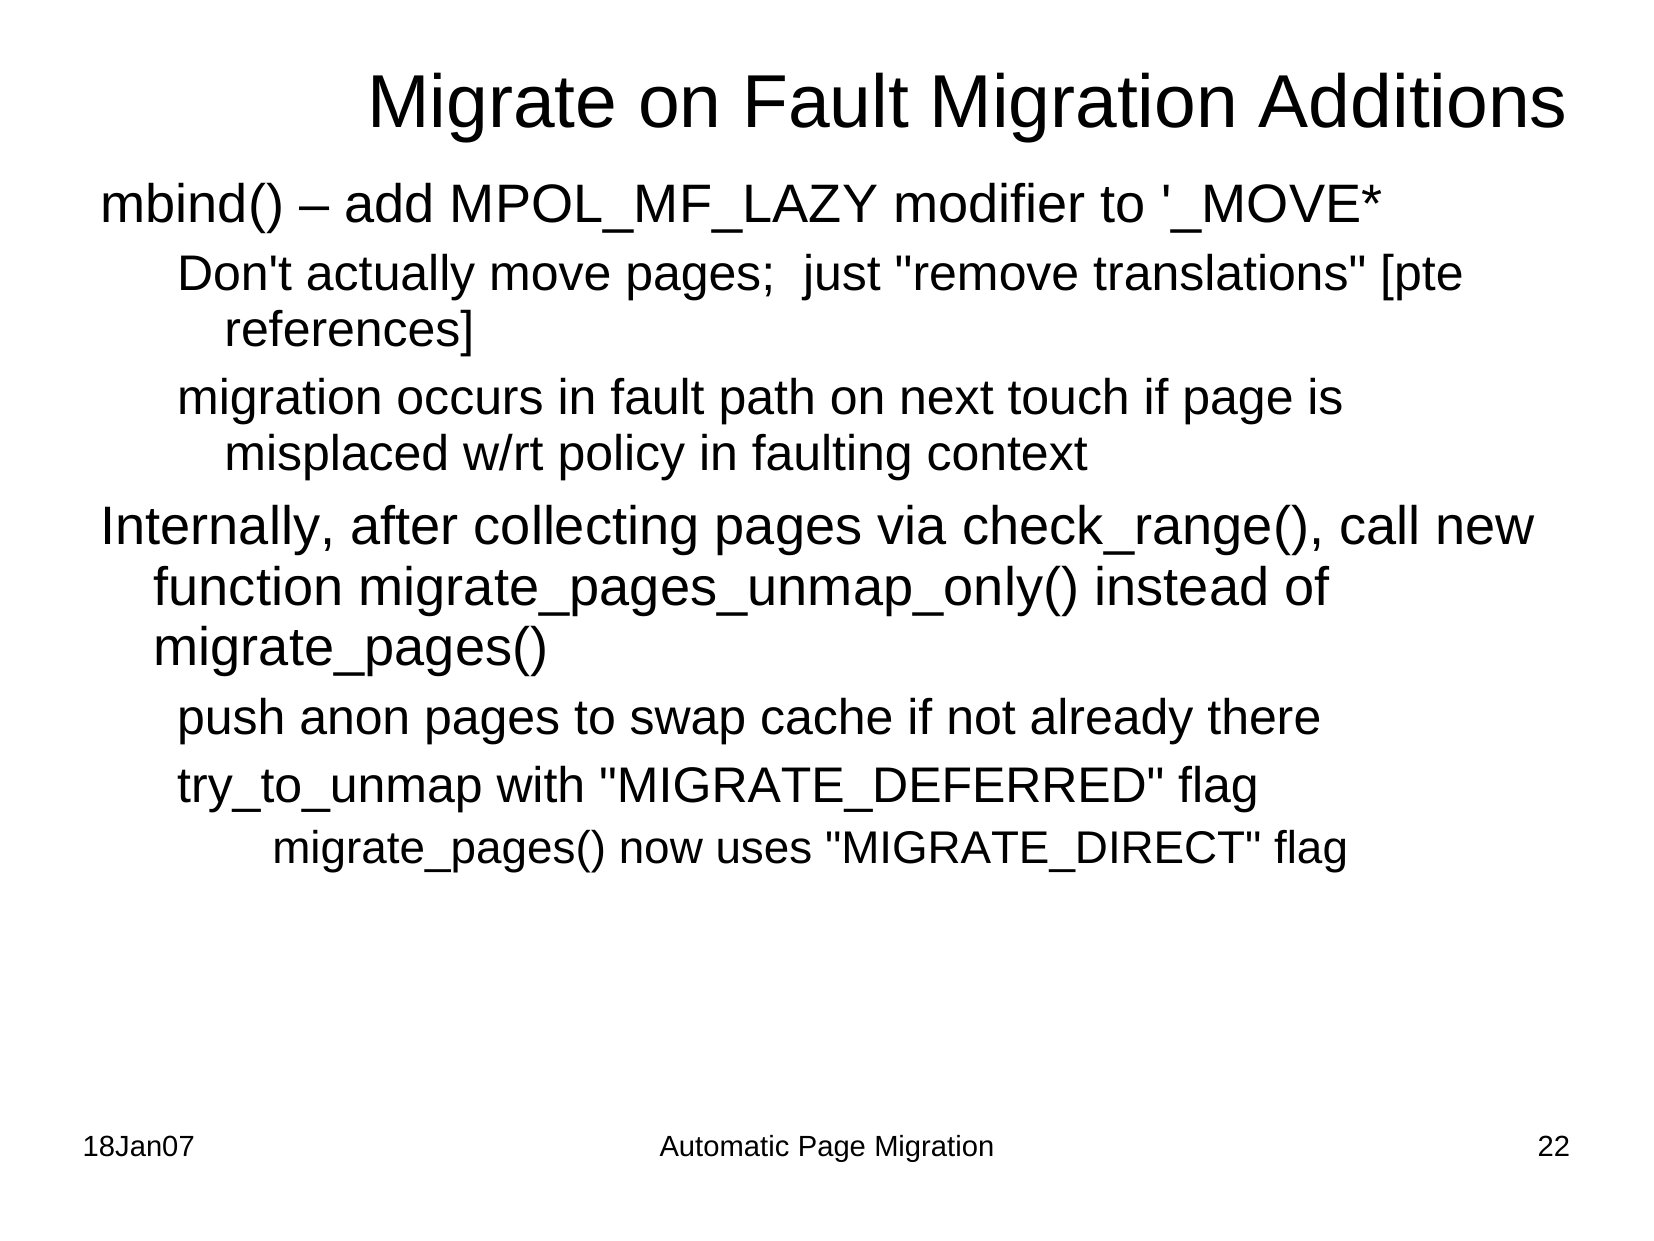

# Migrate on Fault Migration Additions
mbind() – add MPOL_MF_LAZY modifier to '_MOVE*
Don't actually move pages; just "remove translations" [pte references]
migration occurs in fault path on next touch if page is misplaced w/rt policy in faulting context
Internally, after collecting pages via check_range(), call new function migrate_pages_unmap_only() instead of migrate_pages()
push anon pages to swap cache if not already there
try_to_unmap with "MIGRATE_DEFERRED" flag
 migrate_pages() now uses "MIGRATE_DIRECT" flag
18Jan07
Automatic Page Migration
22